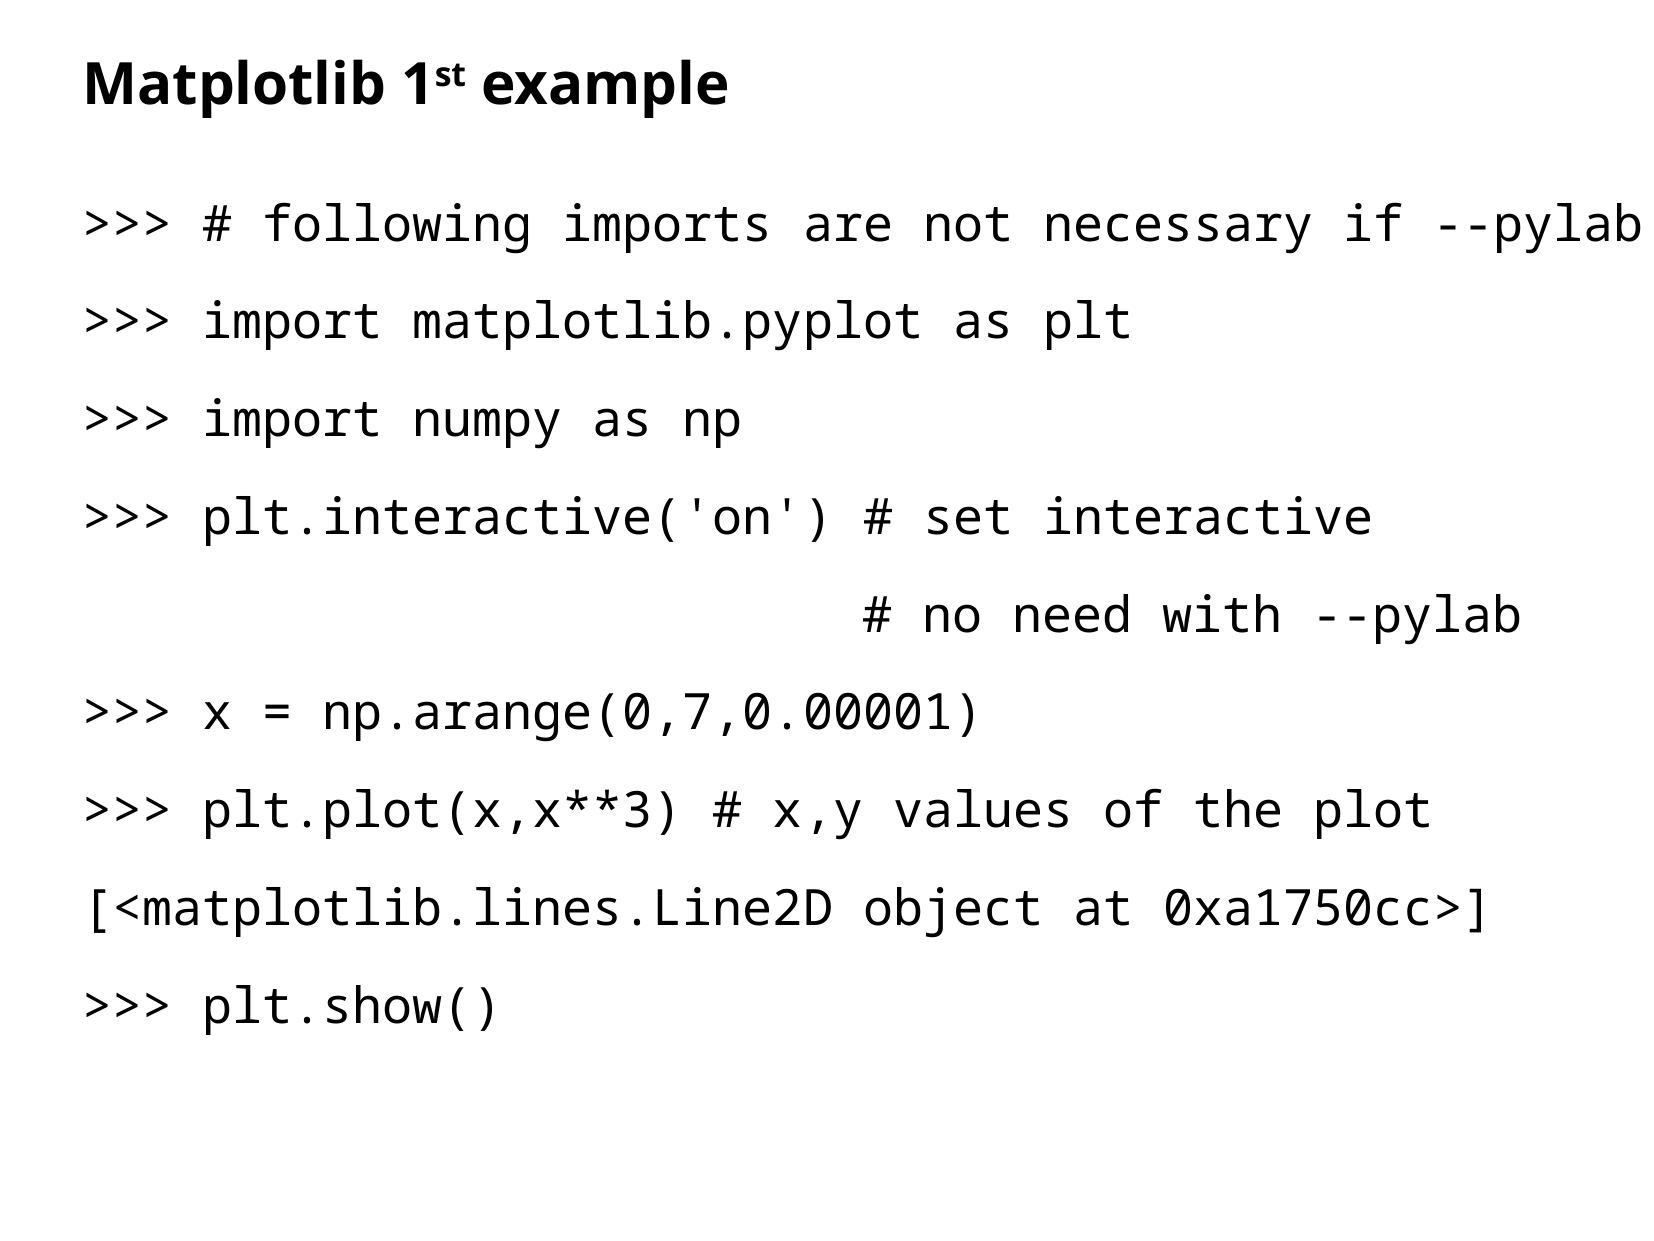

# Matplotlib 1st example
>>> # following imports are not necessary if --pylab
>>> import matplotlib.pyplot as plt
>>> import numpy as np
>>> plt.interactive('on') # set interactive
 # no need with --pylab
>>> x = np.arange(0,7,0.00001)
>>> plt.plot(x,x**3) # x,y values of the plot
[<matplotlib.lines.Line2D object at 0xa1750cc>]
>>> plt.show()